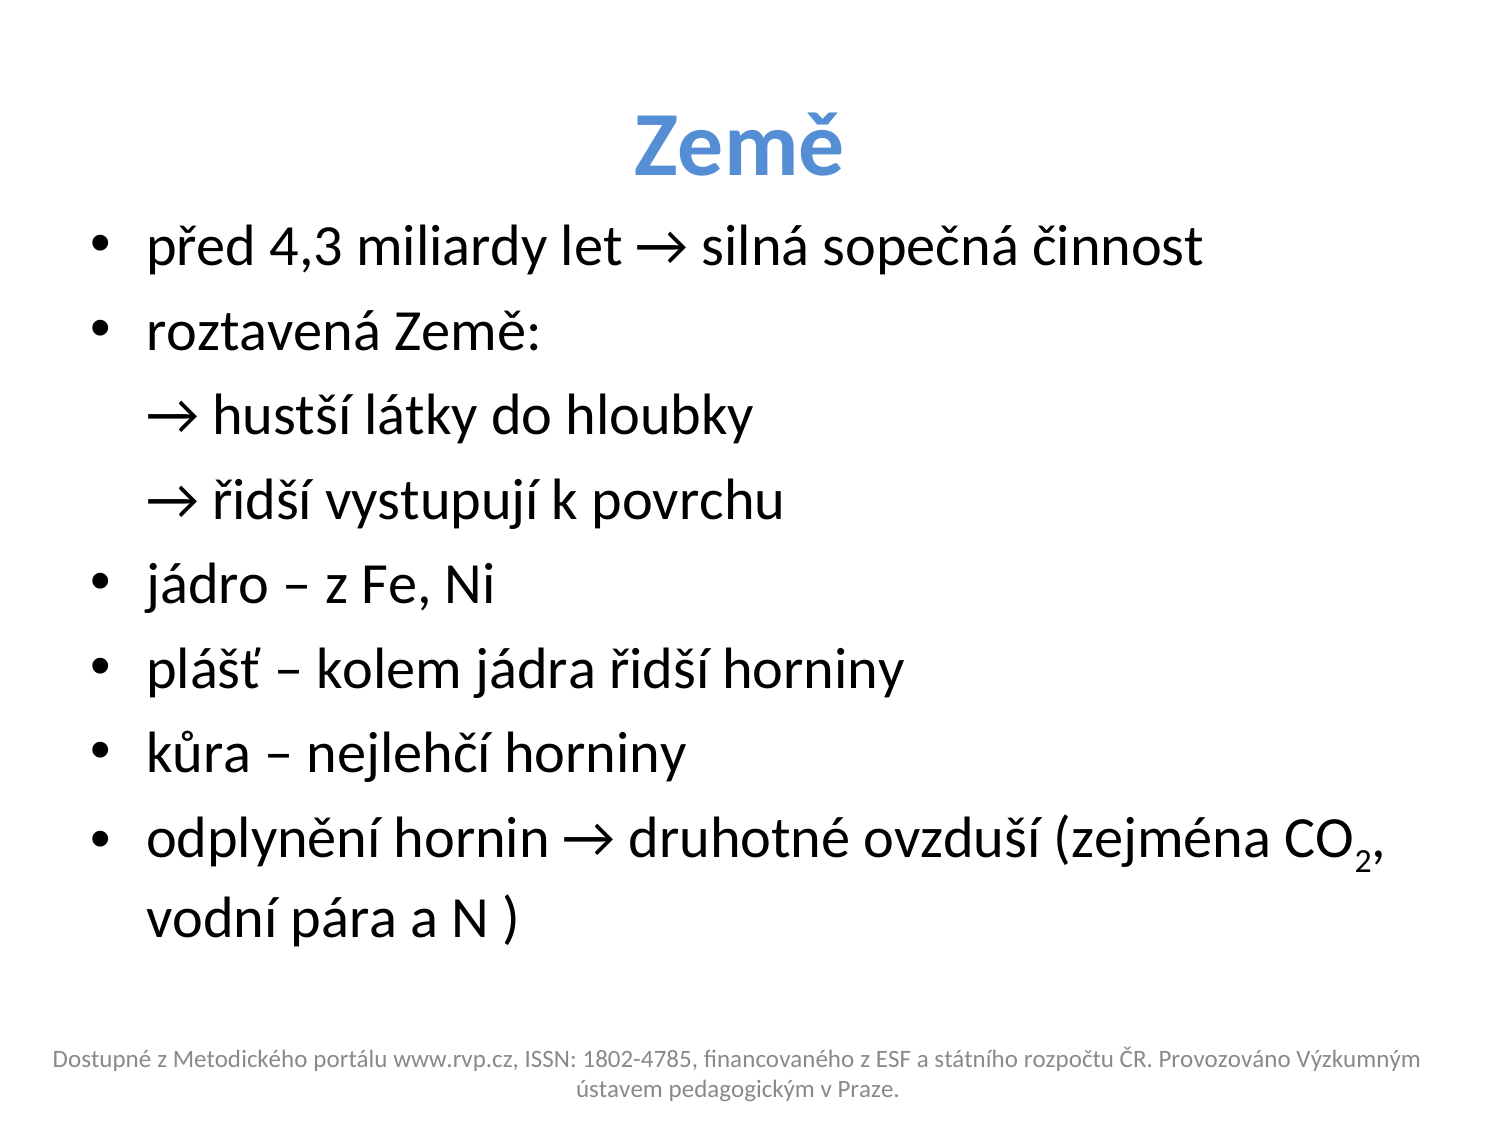

# Země
před 4,3 miliardy let → silná sopečná činnost
roztavená Země:
	→ hustší látky do hloubky
	→ řidší vystupují k povrchu
jádro – z Fe, Ni
plášť – kolem jádra řidší horniny
kůra – nejlehčí horniny
odplynění hornin → druhotné ovzduší (zejména CO2, vodní pára a N )
Dostupné z Metodického portálu www.rvp.cz, ISSN: 1802-4785, financovaného z ESF a státního rozpočtu ČR. Provozováno Výzkumným ústavem pedagogickým v Praze.